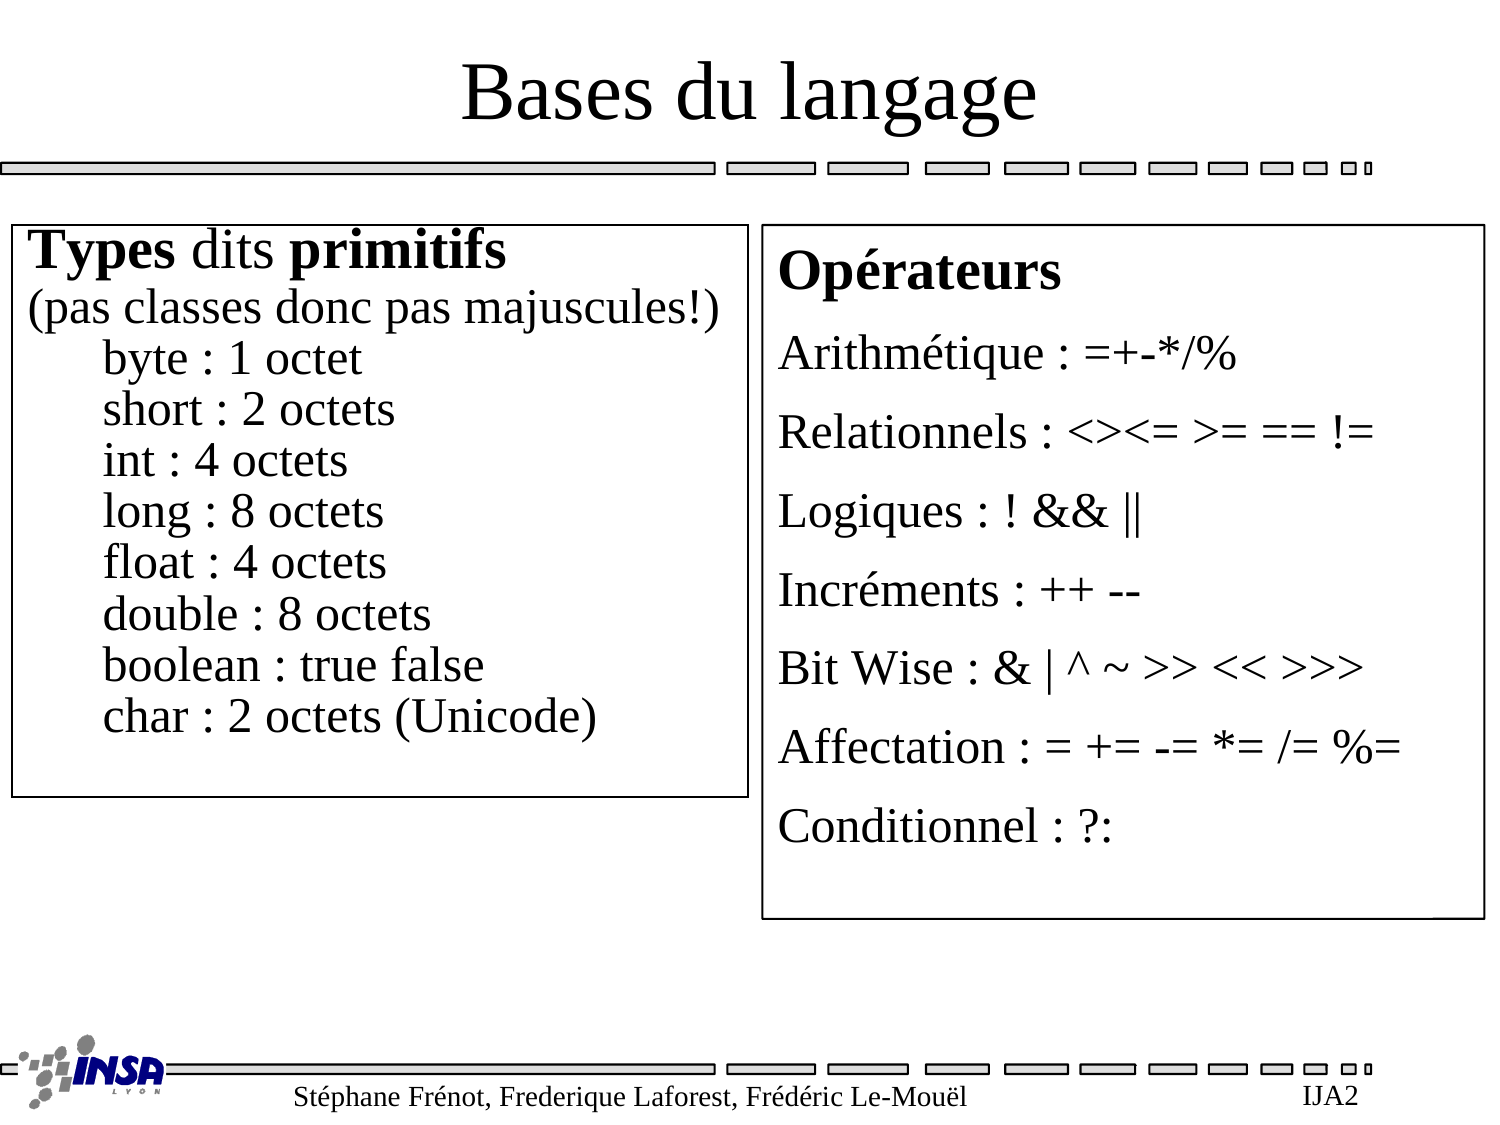

# Bases du langage
Types dits primitifs
(pas classes donc pas majuscules!)
byte : 1 octet
short : 2 octets
int : 4 octets
long : 8 octets
float : 4 octets
double : 8 octets
boolean : true false
char : 2 octets (Unicode)
Opérateurs
Arithmétique : =+-*/%
Relationnels : <><= >= == !=
Logiques : ! && ||
Incréments : ++ --
Bit Wise : & | ^ ~ >> << >>>
Affectation : = += -= *= /= %=
Conditionnel : ?: